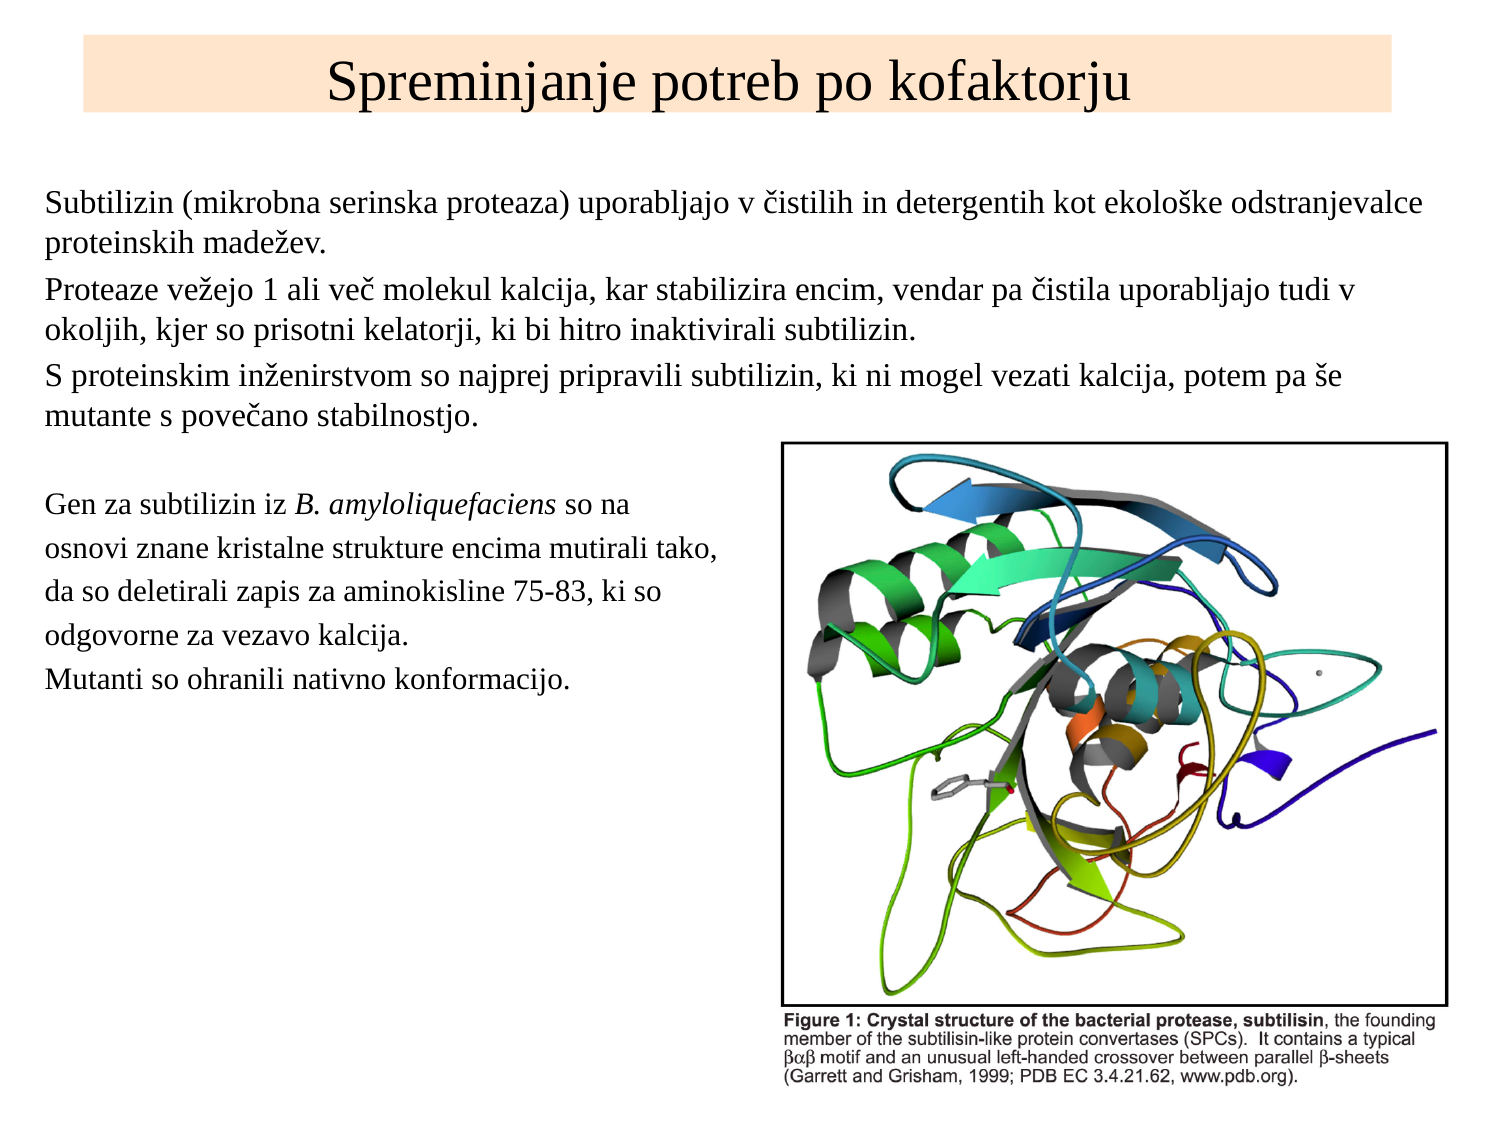

# Spreminjanje potreb po kofaktorju
Subtilizin (mikrobna serinska proteaza) uporabljajo v čistilih in detergentih kot ekološke odstranjevalce proteinskih madežev.
Proteaze vežejo 1 ali več molekul kalcija, kar stabilizira encim, vendar pa čistila uporabljajo tudi v okoljih, kjer so prisotni kelatorji, ki bi hitro inaktivirali subtilizin.
S proteinskim inženirstvom so najprej pripravili subtilizin, ki ni mogel vezati kalcija, potem pa še mutante s povečano stabilnostjo.
Gen za subtilizin iz B. amyloliquefaciens so na
osnovi znane kristalne strukture encima mutirali tako,
da so deletirali zapis za aminokisline 75-83, ki so
odgovorne za vezavo kalcija.
Mutanti so ohranili nativno konformacijo.